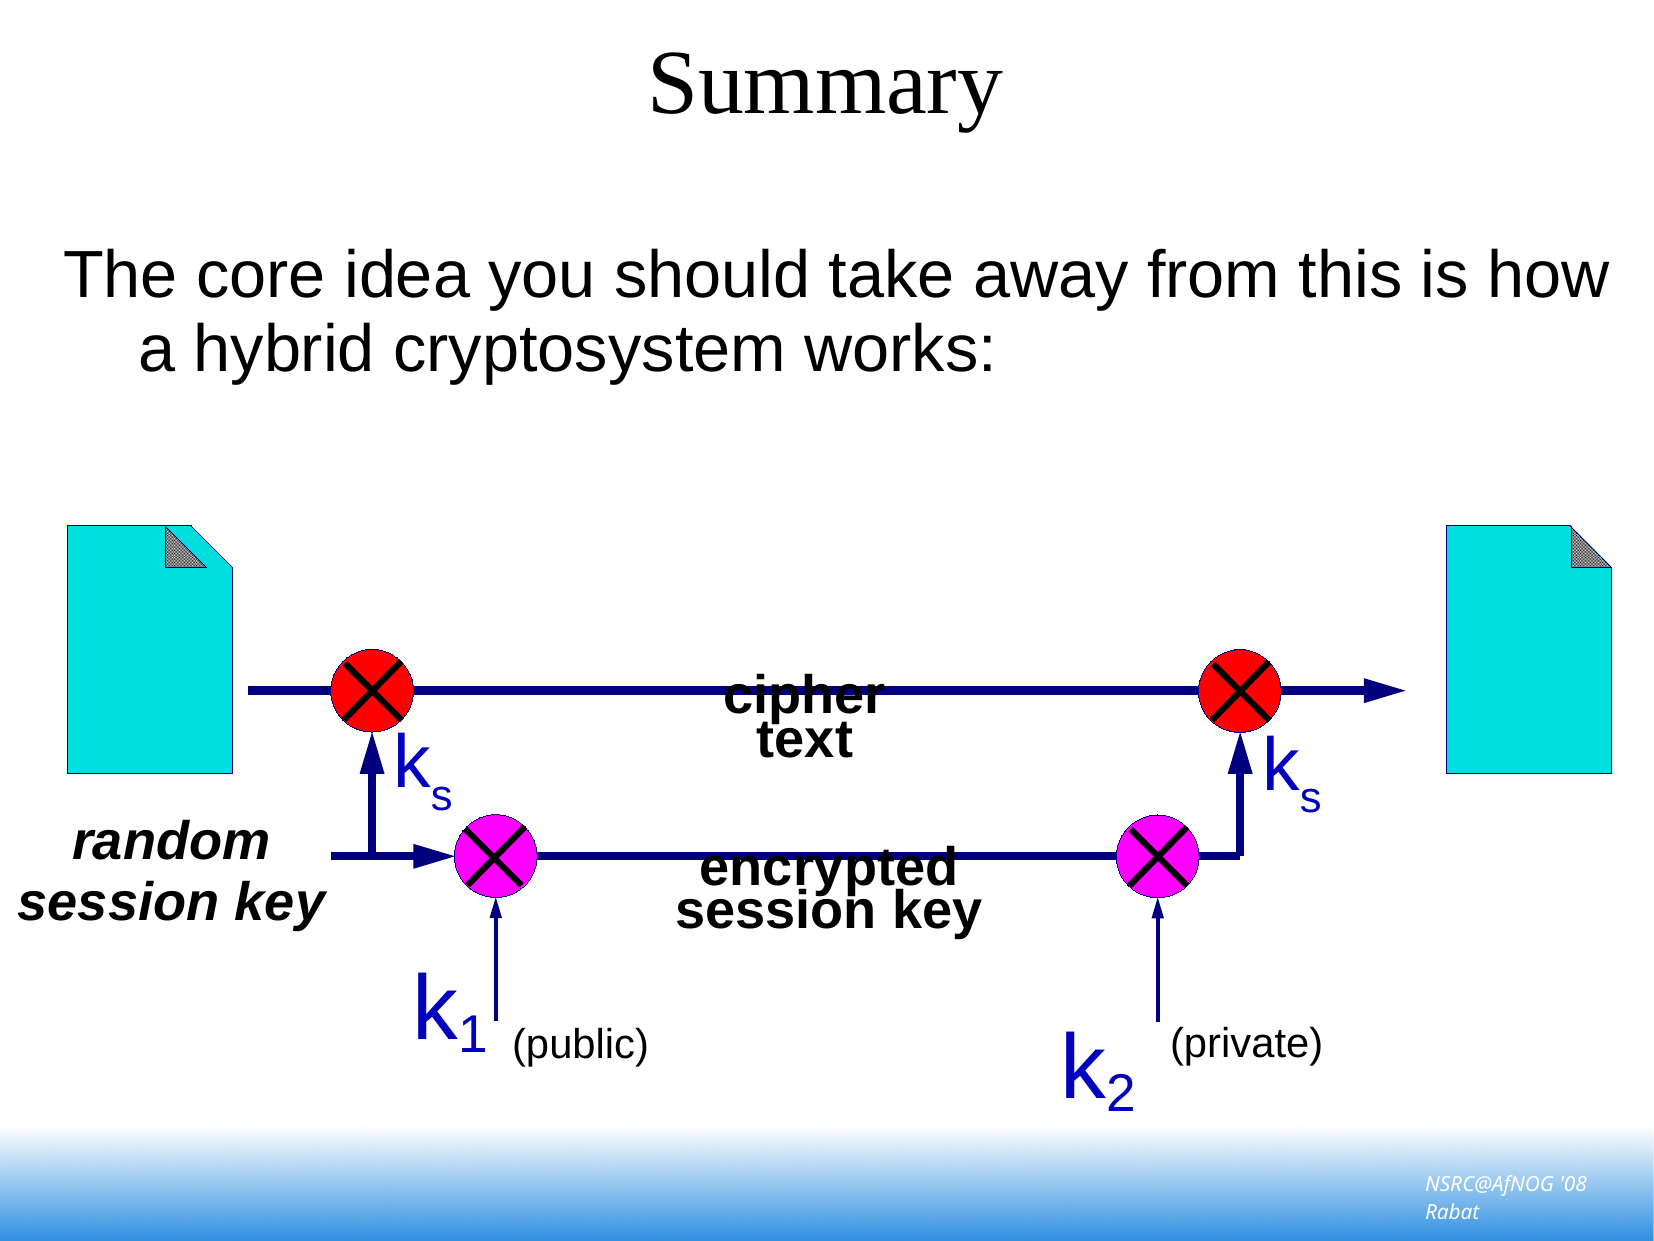

# Summary
The core idea you should take away from this is how a hybrid cryptosystem works:
cipher
text
ks
ks
random
session key
encrypted
session key
k1
k2
(private)
(public)